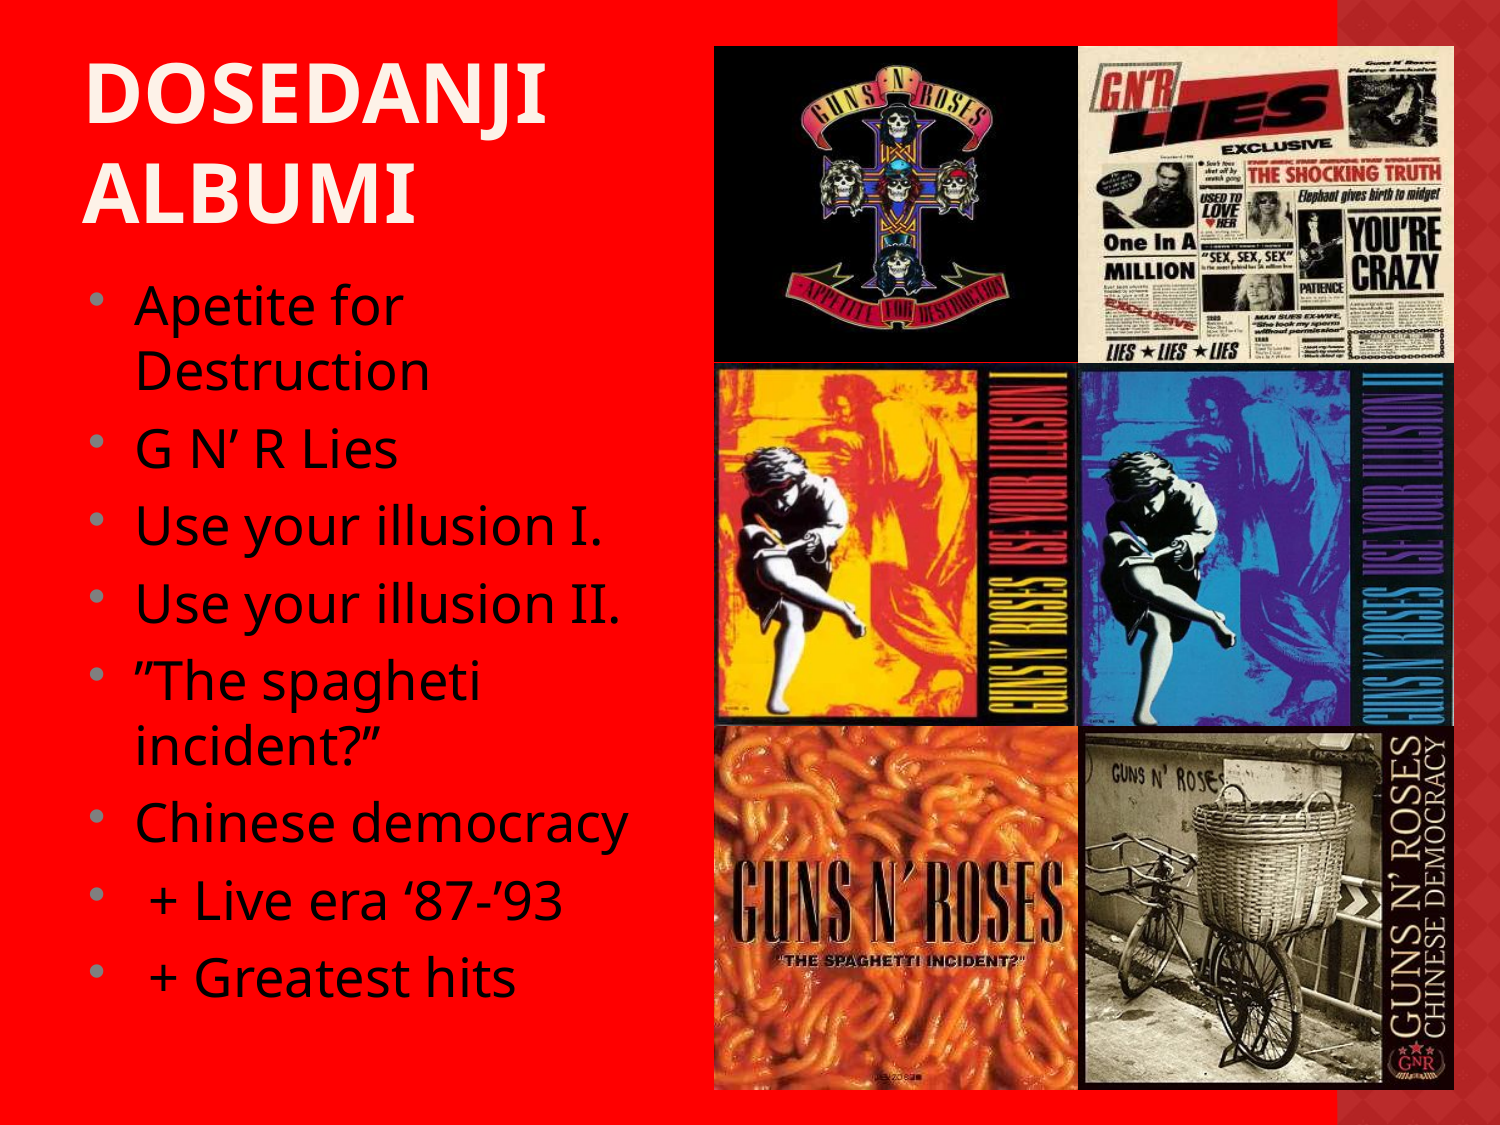

# DOSEDANJI ALBUMI
Apetite for Destruction
G N’ R Lies
Use your illusion I.
Use your illusion II.
’’The spagheti incident?’’
Chinese democracy
 + Live era ‘87-’93
 + Greatest hits